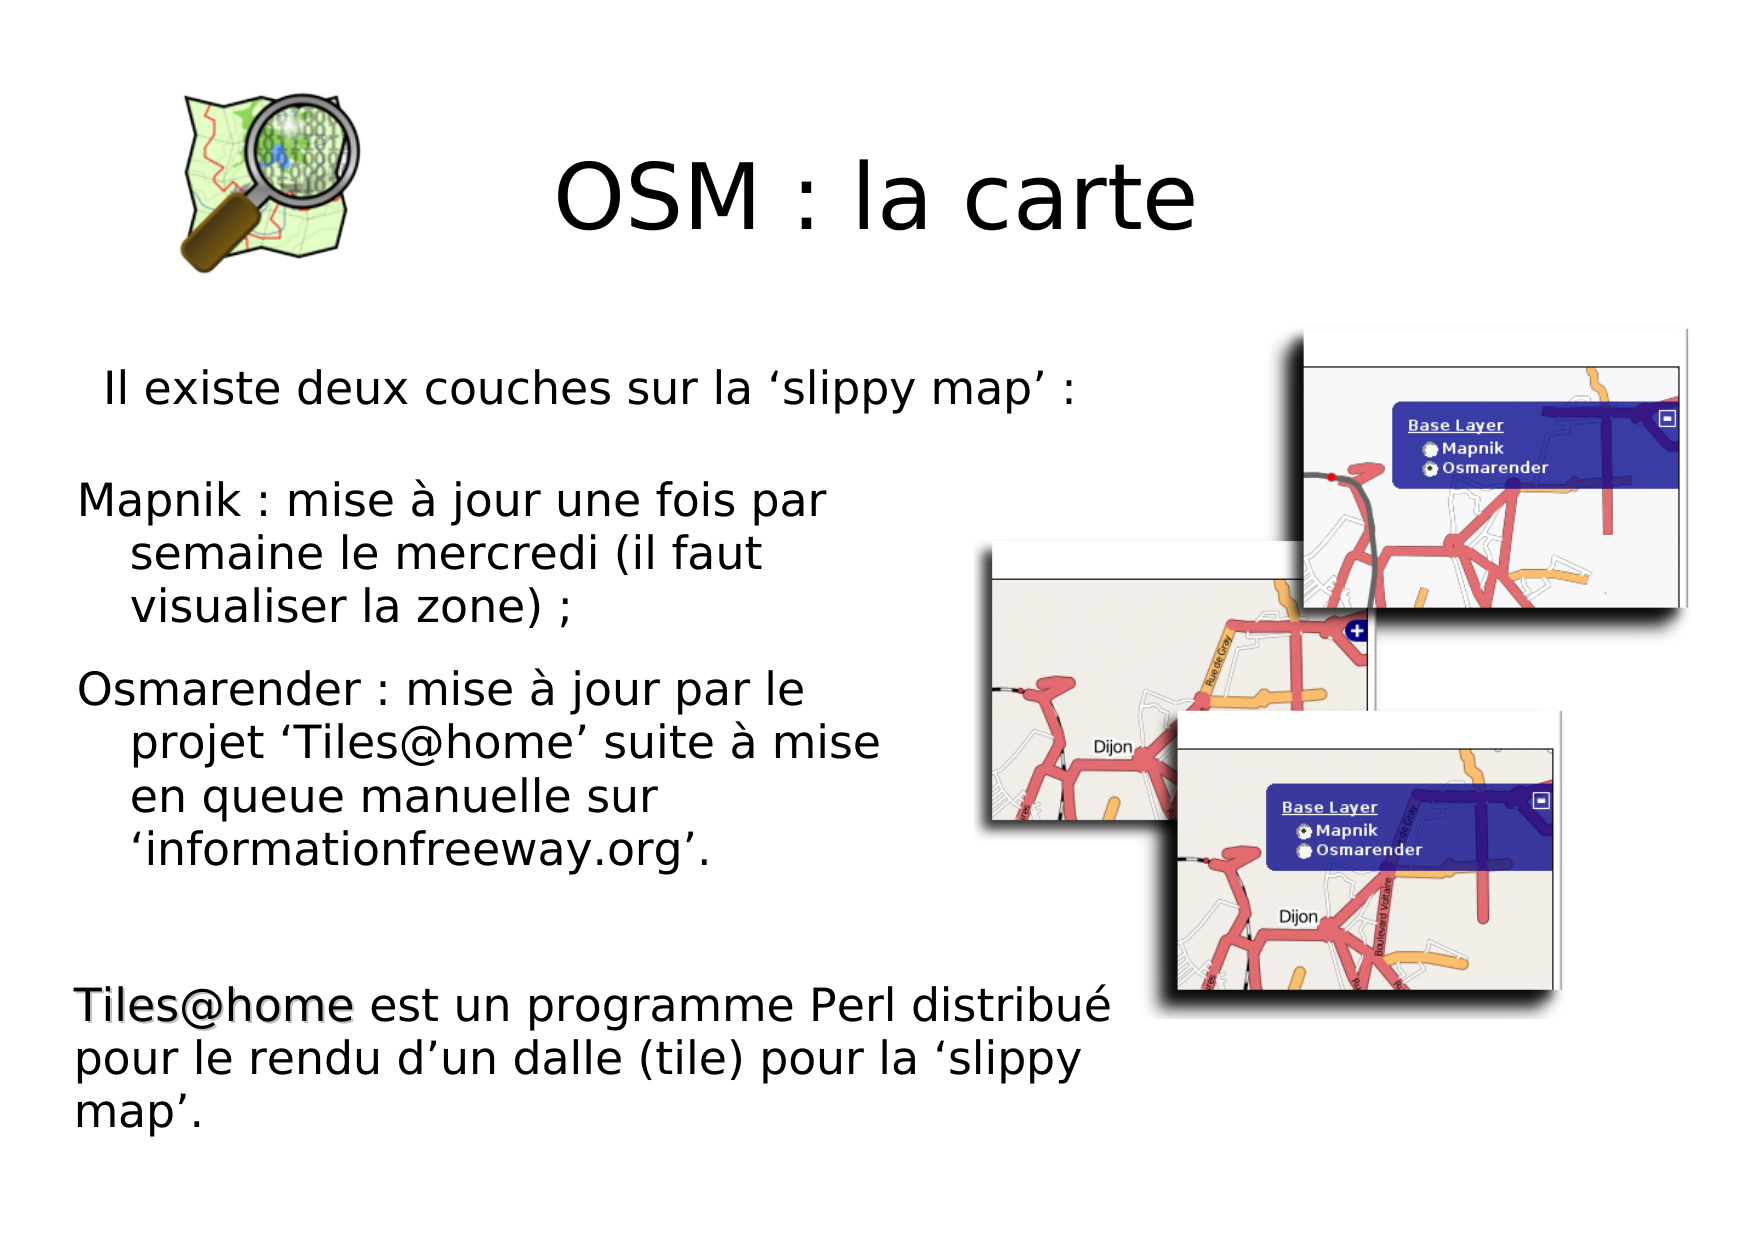

# OSM : la carte
Il existe deux couches sur la ‘slippy map’ :
Mapnik : mise à jour une fois par semaine le mercredi (il faut visualiser la zone) ;
Osmarender : mise à jour par le projet ‘Tiles@home’ suite à mise en queue manuelle sur ‘informationfreeway.org’.
Tiles@home est un programme Perl distribué pour le rendu d’un dalle (tile) pour la ‘slippy map’.